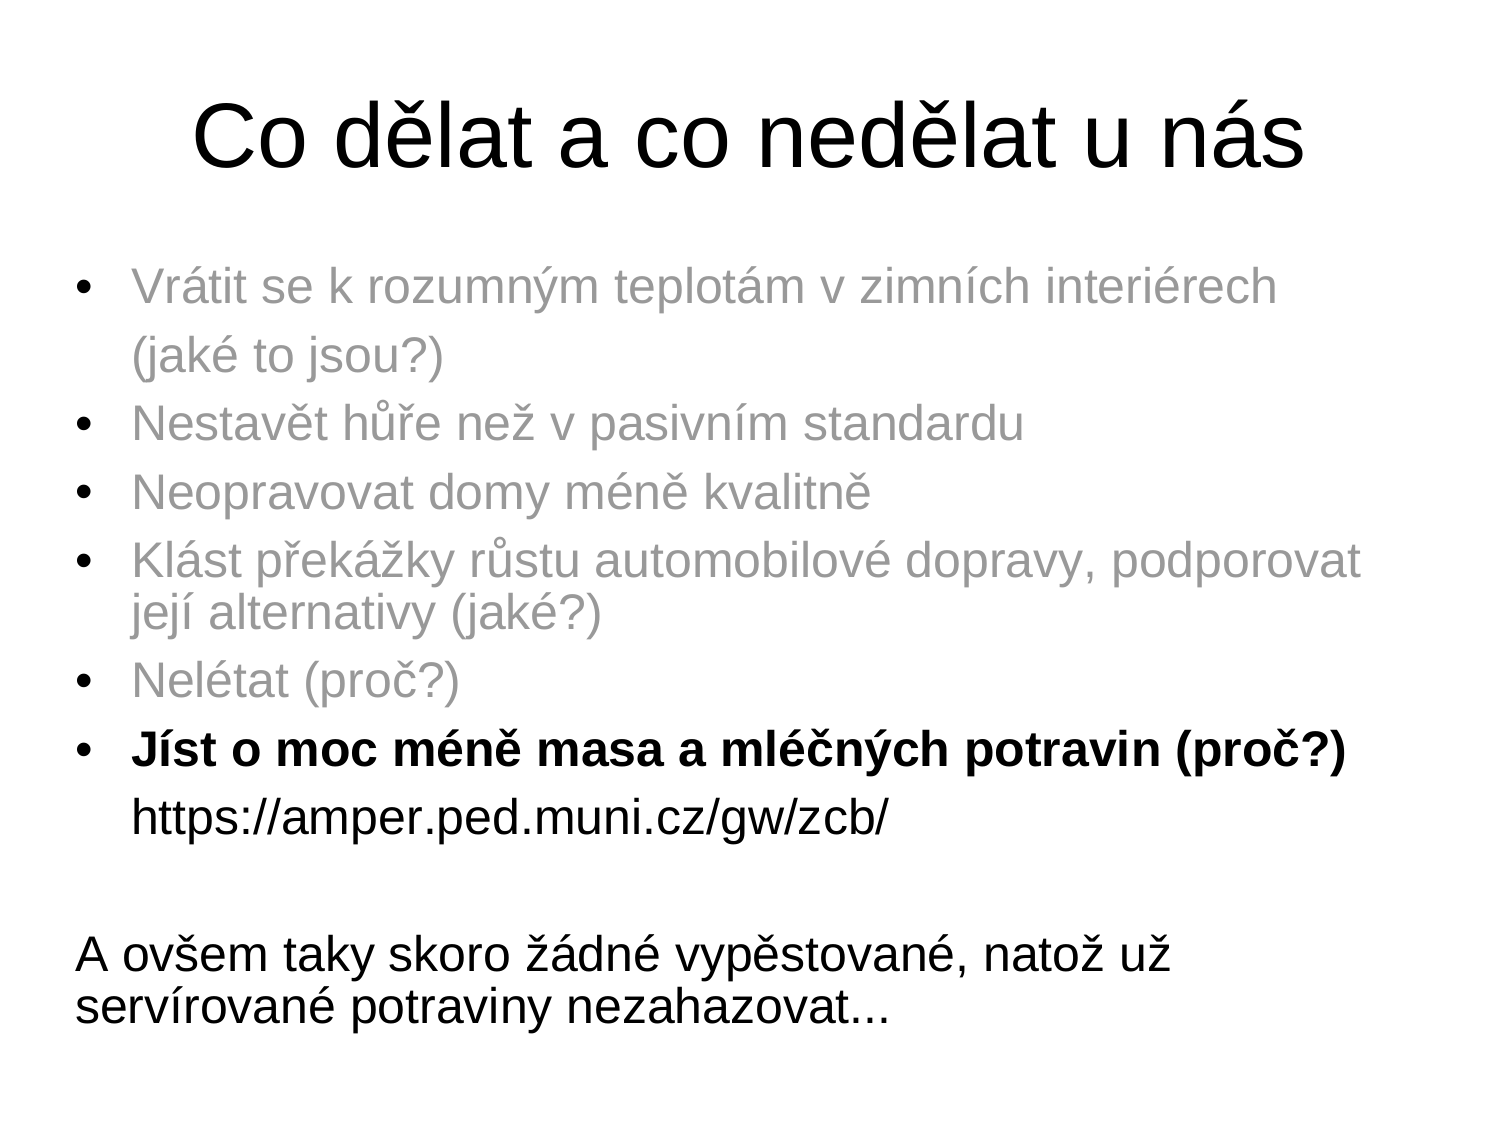

# Co dělat a co nedělat u nás
Vrátit se k rozumným teplotám v zimních interiérech
(jaké to jsou?)
Nestavět hůře než v pasivním standardu
Neopravovat domy méně kvalitně
Klást překážky růstu automobilové dopravy, podporovat její alternativy (jaké?)
Nelétat (proč?)
Jíst o moc méně masa a mléčných potravin (proč?)
https://amper.ped.muni.cz/gw/zcb/
A ovšem taky skoro žádné vypěstované, natož už servírované potraviny nezahazovat...